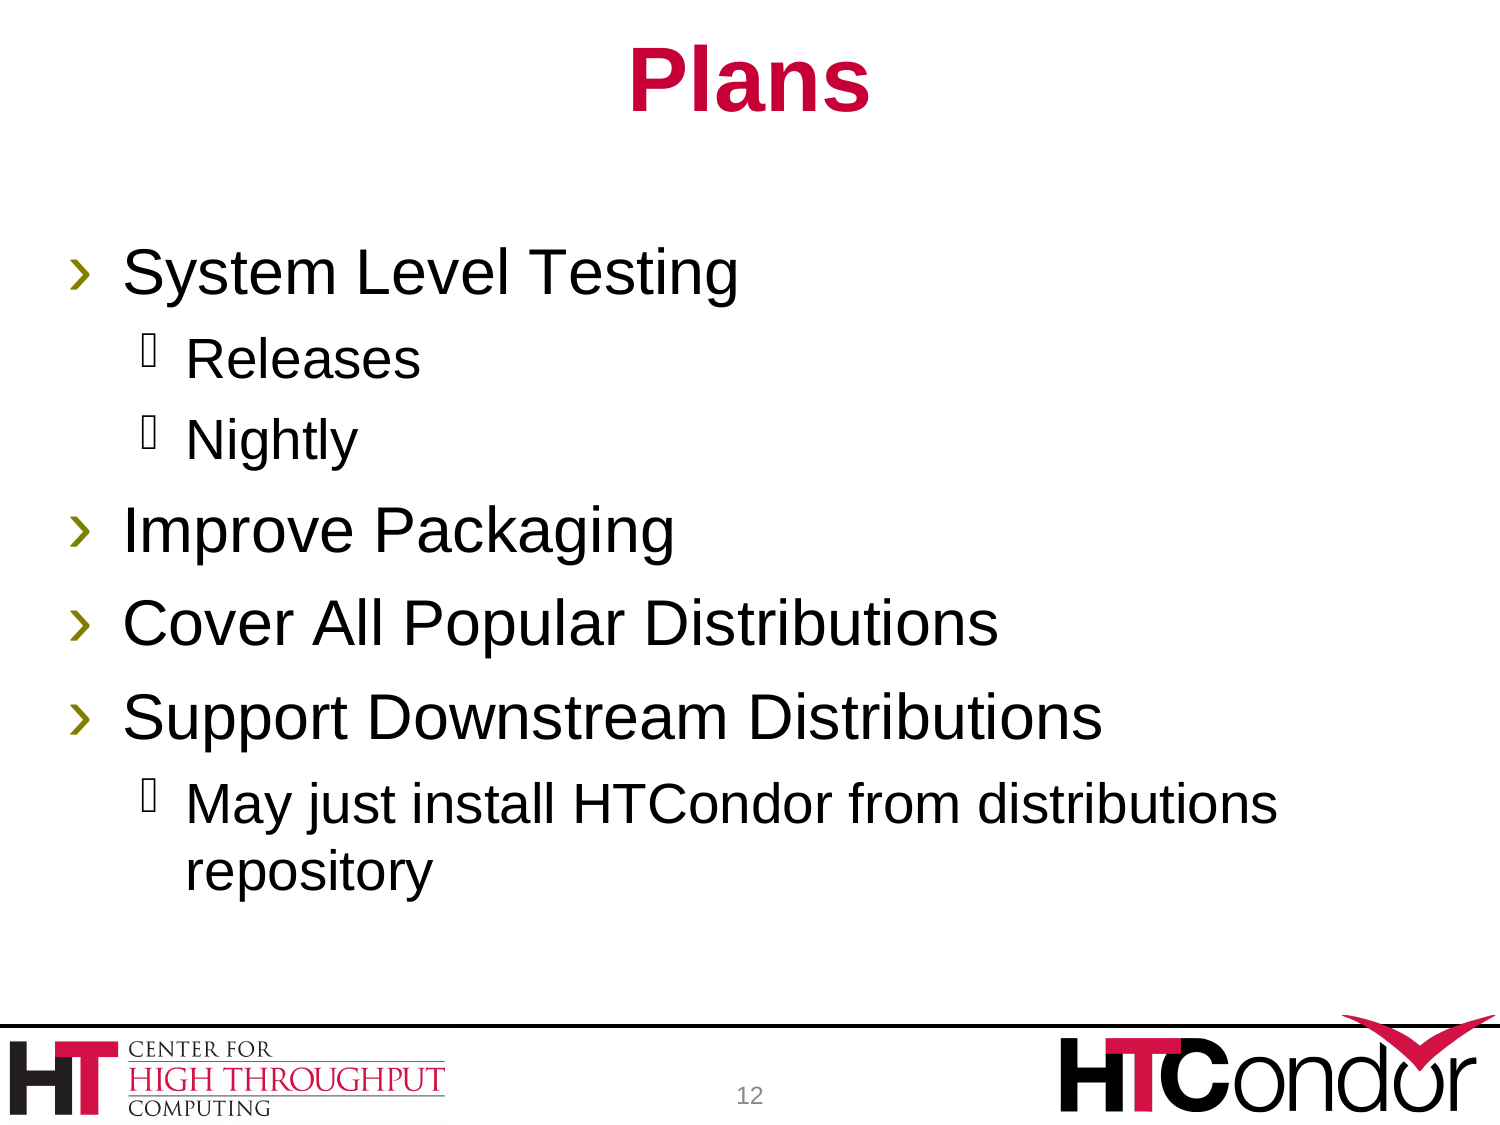

# Plans
System Level Testing
Releases
Nightly
Improve Packaging
Cover All Popular Distributions
Support Downstream Distributions
May just install HTCondor from distributions repository